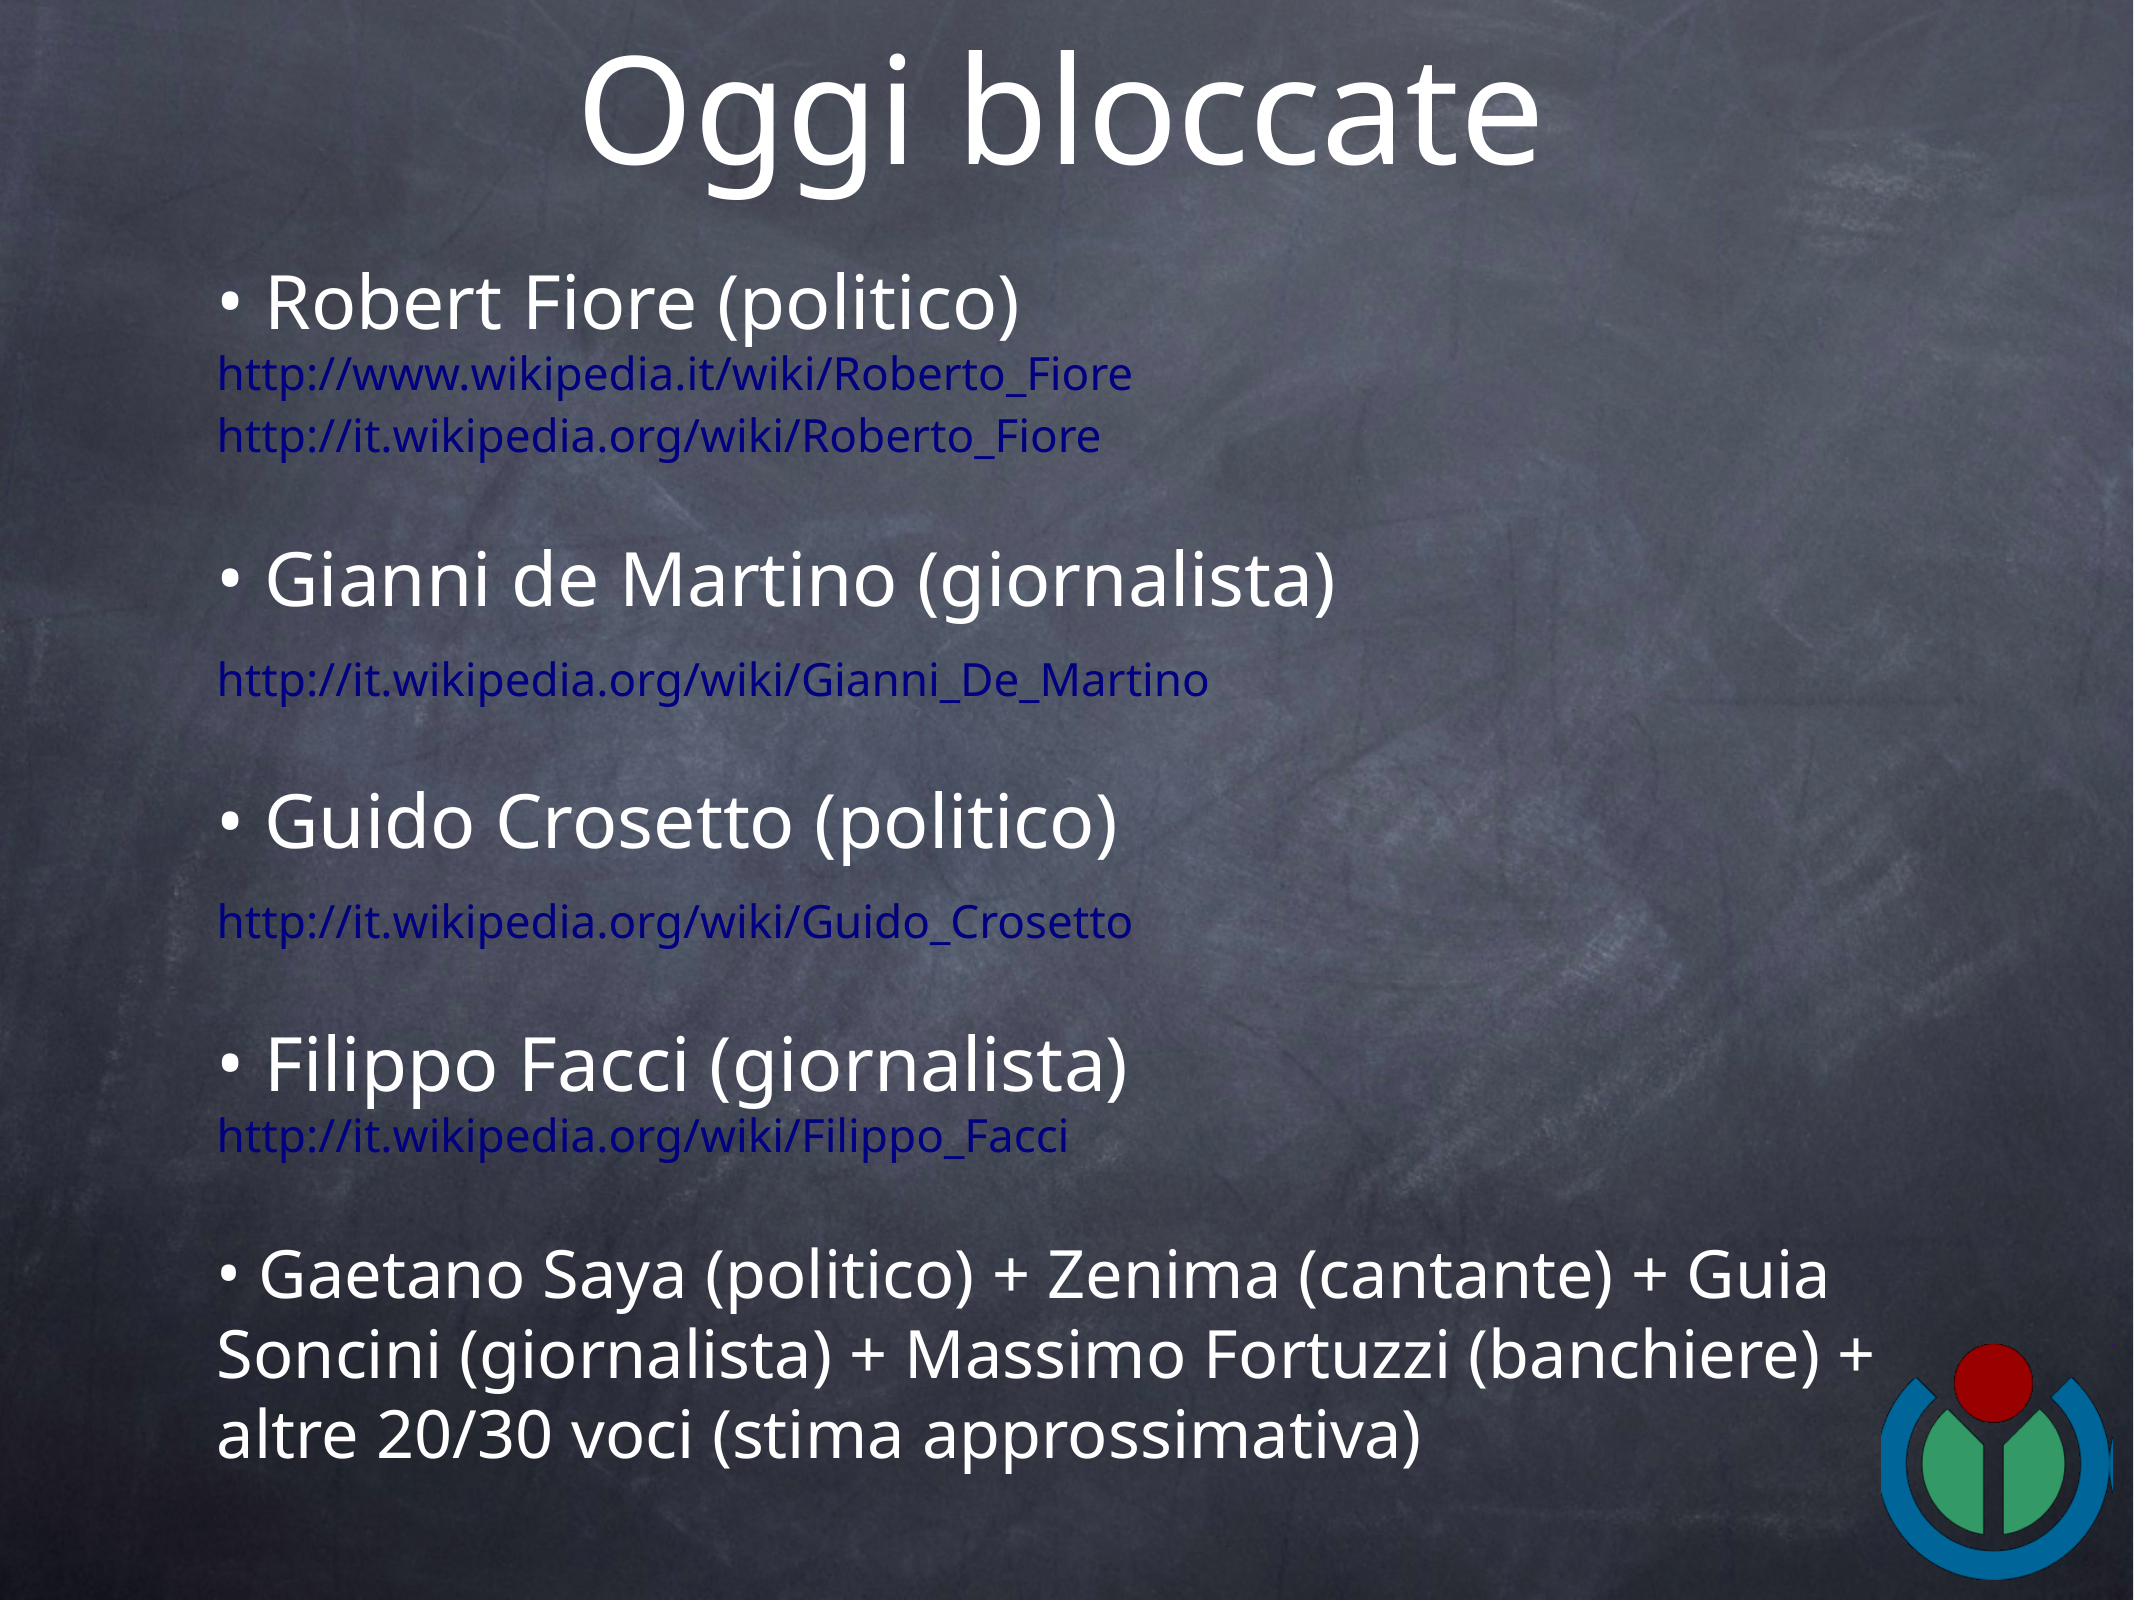

# Oggi bloccate
 Robert Fiore (politico)
http://www.wikipedia.it/wiki/Roberto_Fiore
http://it.wikipedia.org/wiki/Roberto_Fiore
 Gianni de Martino (giornalista)
http://it.wikipedia.org/wiki/Gianni_De_Martino
 Guido Crosetto (politico)
http://it.wikipedia.org/wiki/Guido_Crosetto
 Filippo Facci (giornalista)
http://it.wikipedia.org/wiki/Filippo_Facci
 Gaetano Saya (politico) + Zenima (cantante) + Guia Soncini (giornalista) + Massimo Fortuzzi (banchiere) + altre 20/30 voci (stima approssimativa)